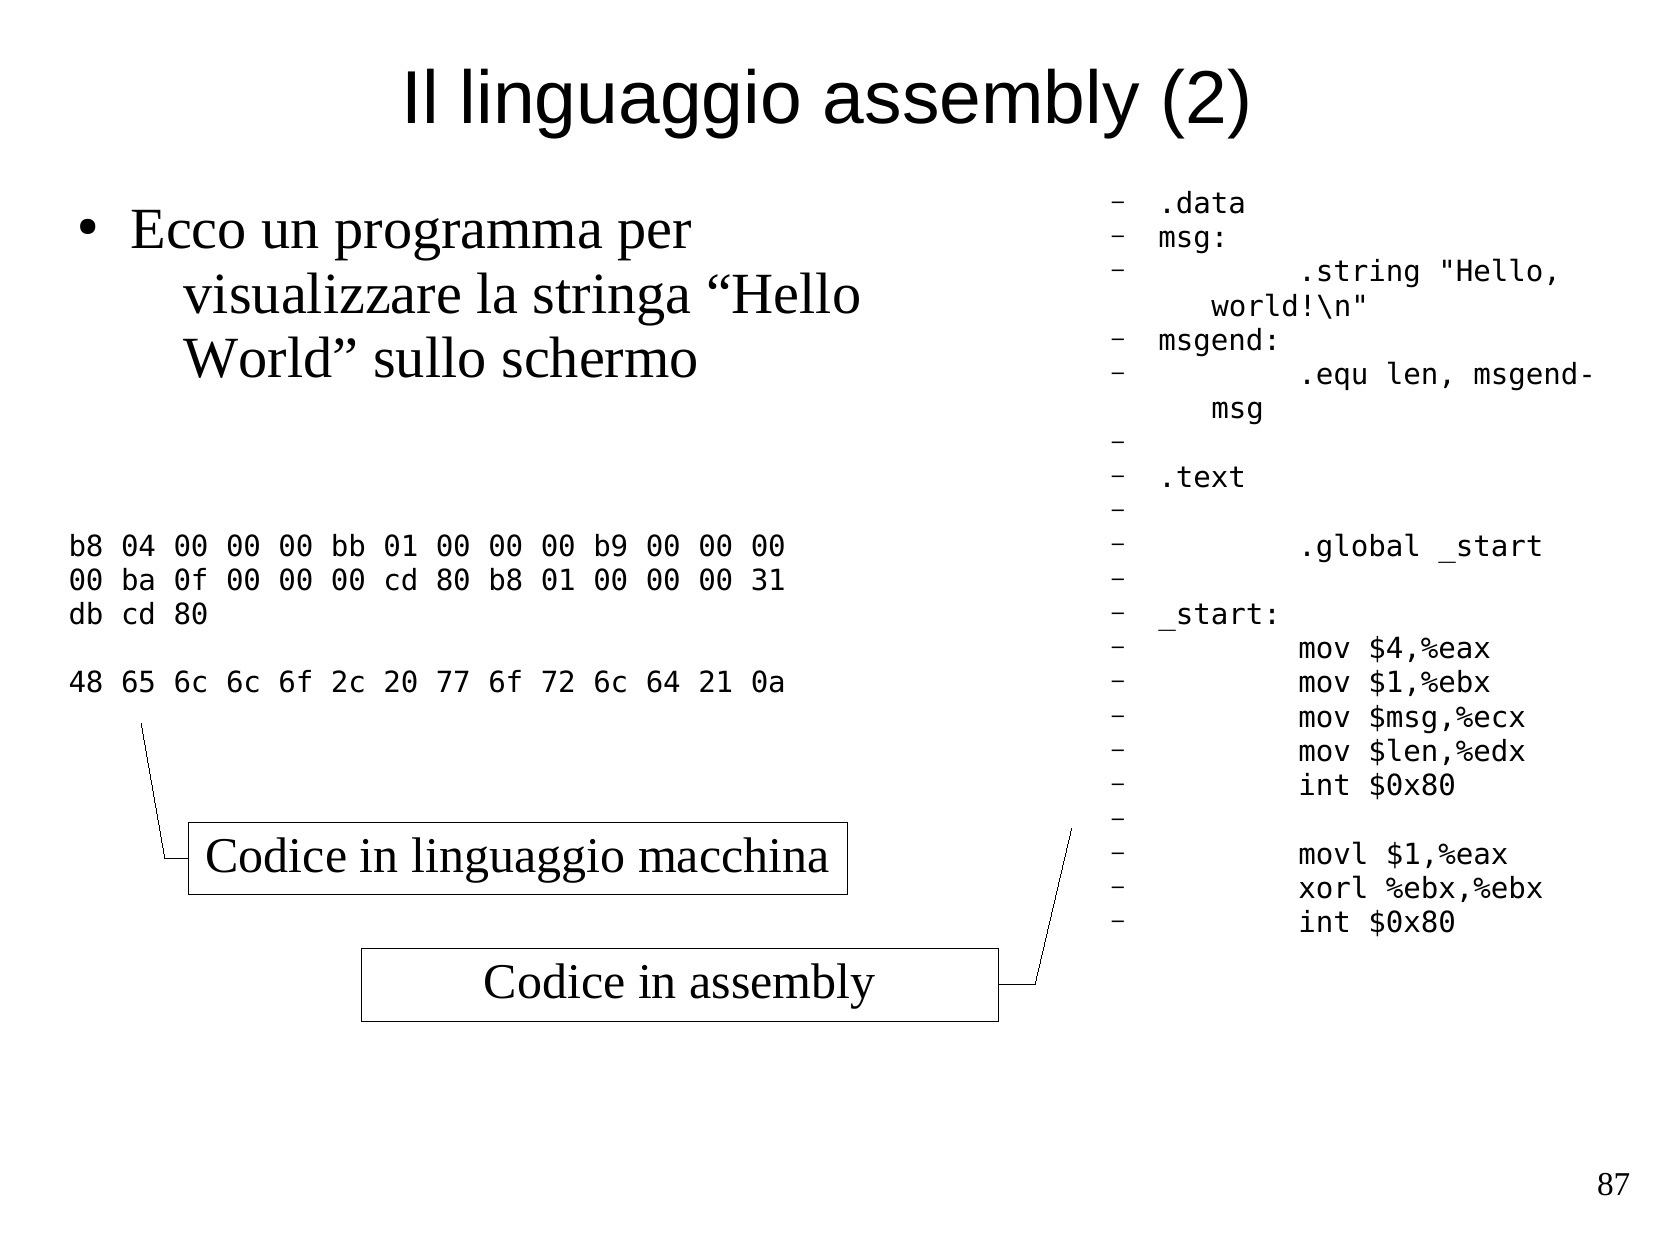

# Il linguaggio assembly (2)
.data
msg:
 .string "Hello, world!\n"
msgend:
 .equ len, msgend-msg
.text
 .global _start
_start:
 mov $4,%eax
 mov $1,%ebx
 mov $msg,%ecx
 mov $len,%edx
 int $0x80
 movl $1,%eax
 xorl %ebx,%ebx
 int $0x80
Ecco un programma per visualizzare la stringa “Hello World” sullo schermo
b8 04 00 00 00 bb 01 00 00 00 b9 00 00 00 00 ba 0f 00 00 00 cd 80 b8 01 00 00 00 31 db cd 80
48 65 6c 6c 6f 2c 20 77 6f 72 6c 64 21 0a